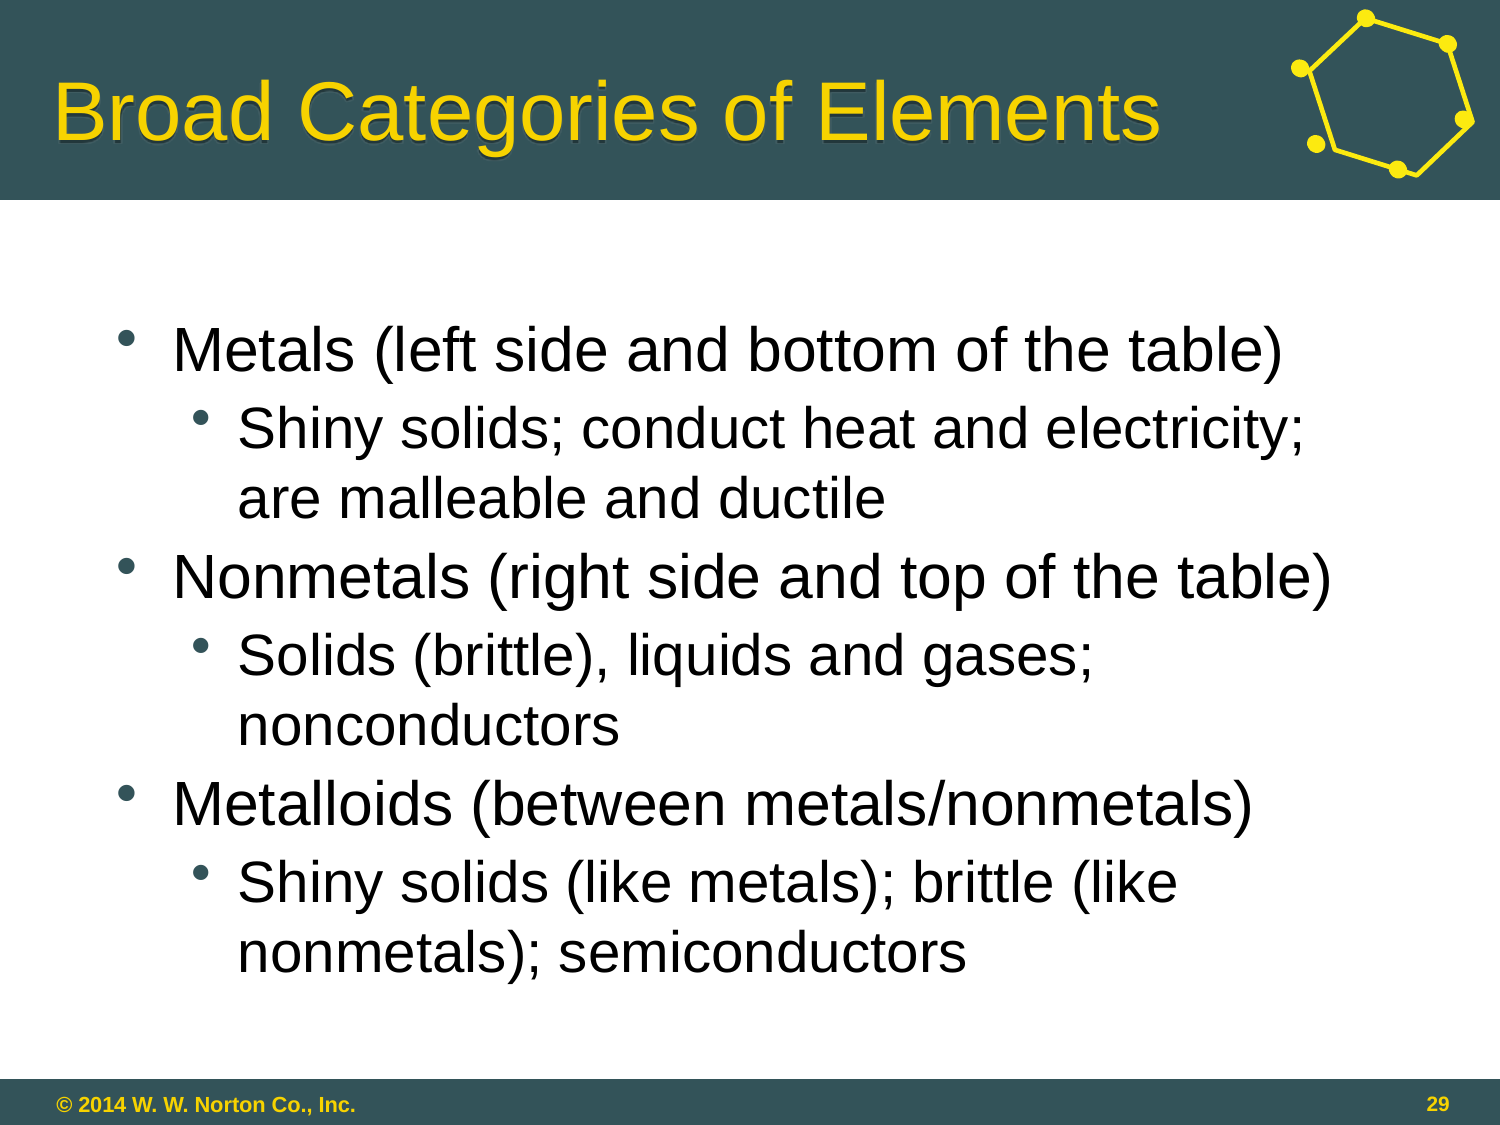

Broad Categories of Elements
# Metals (left side and bottom of the table)
Shiny solids; conduct heat and electricity; are malleable and ductile
Nonmetals (right side and top of the table)
Solids (brittle), liquids and gases; nonconductors
Metalloids (between metals/nonmetals)
Shiny solids (like metals); brittle (like nonmetals); semiconductors